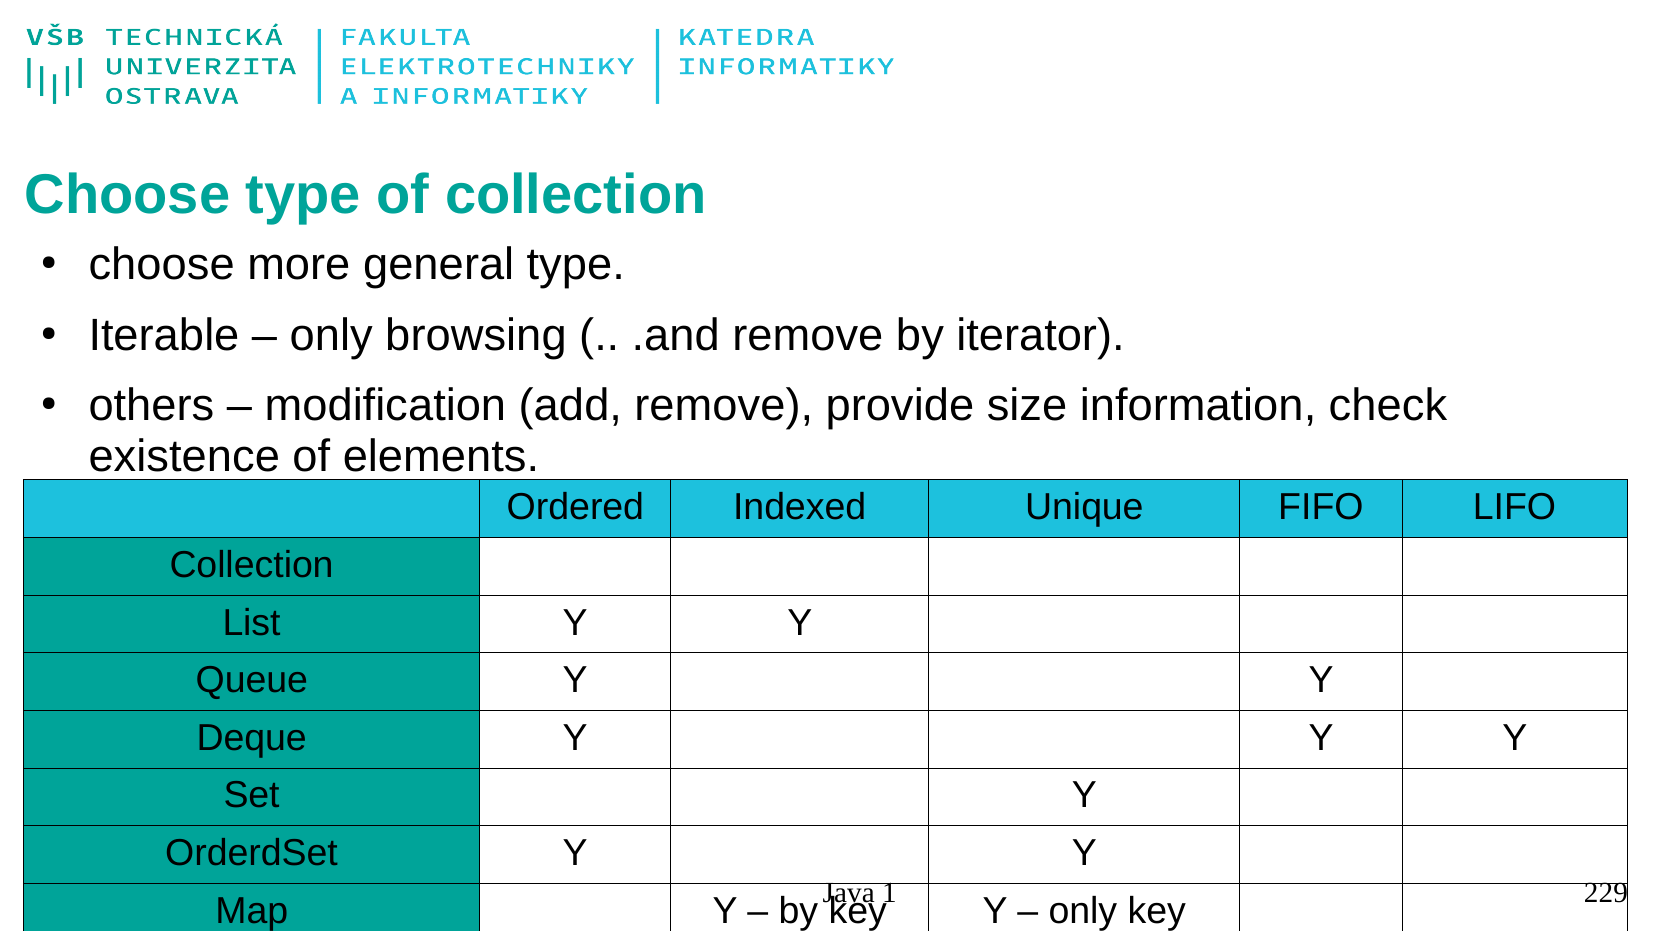

# Choose type of collection
choose more general type.
Iterable – only browsing (.. .and remove by iterator).
others – modification (add, remove), provide size information, check existence of elements.
| | Ordered | Indexed | Unique | FIFO | LIFO |
| --- | --- | --- | --- | --- | --- |
| Collection | | | | | |
| List | Y | Y | | | |
| Queue | Y | | | Y | |
| Deque | Y | | | Y | Y |
| Set | | | Y | | |
| OrderdSet | Y | | Y | | |
| Map | | Y – by key | Y – only key | | |
Java 1
229